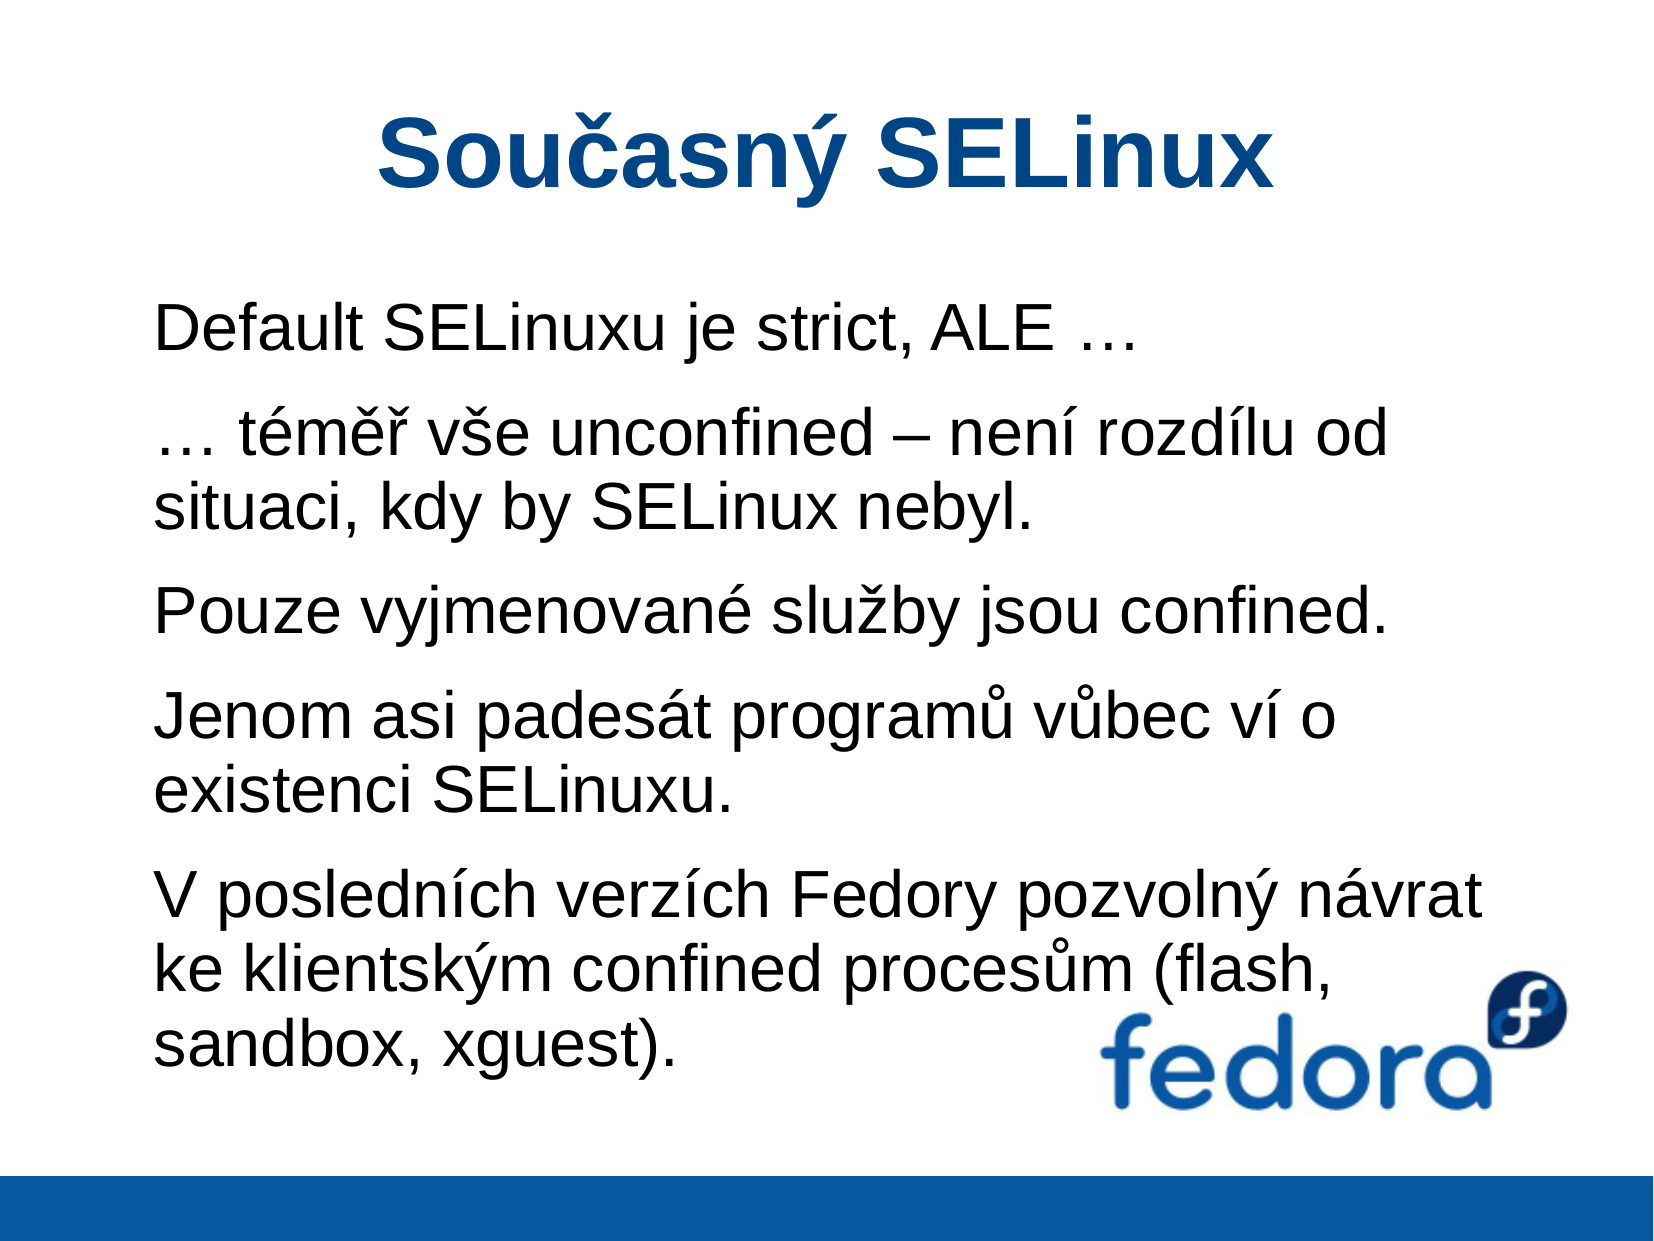

# Současný SELinux
Default SELinuxu je strict, ALE …
… téměř vše unconfined – není rozdílu od situaci, kdy by SELinux nebyl.
Pouze vyjmenované služby jsou confined.
Jenom asi padesát programů vůbec ví o existenci SELinuxu.
V posledních verzích Fedory pozvolný návrat ke klientským confined procesům (flash, sandbox, xguest).